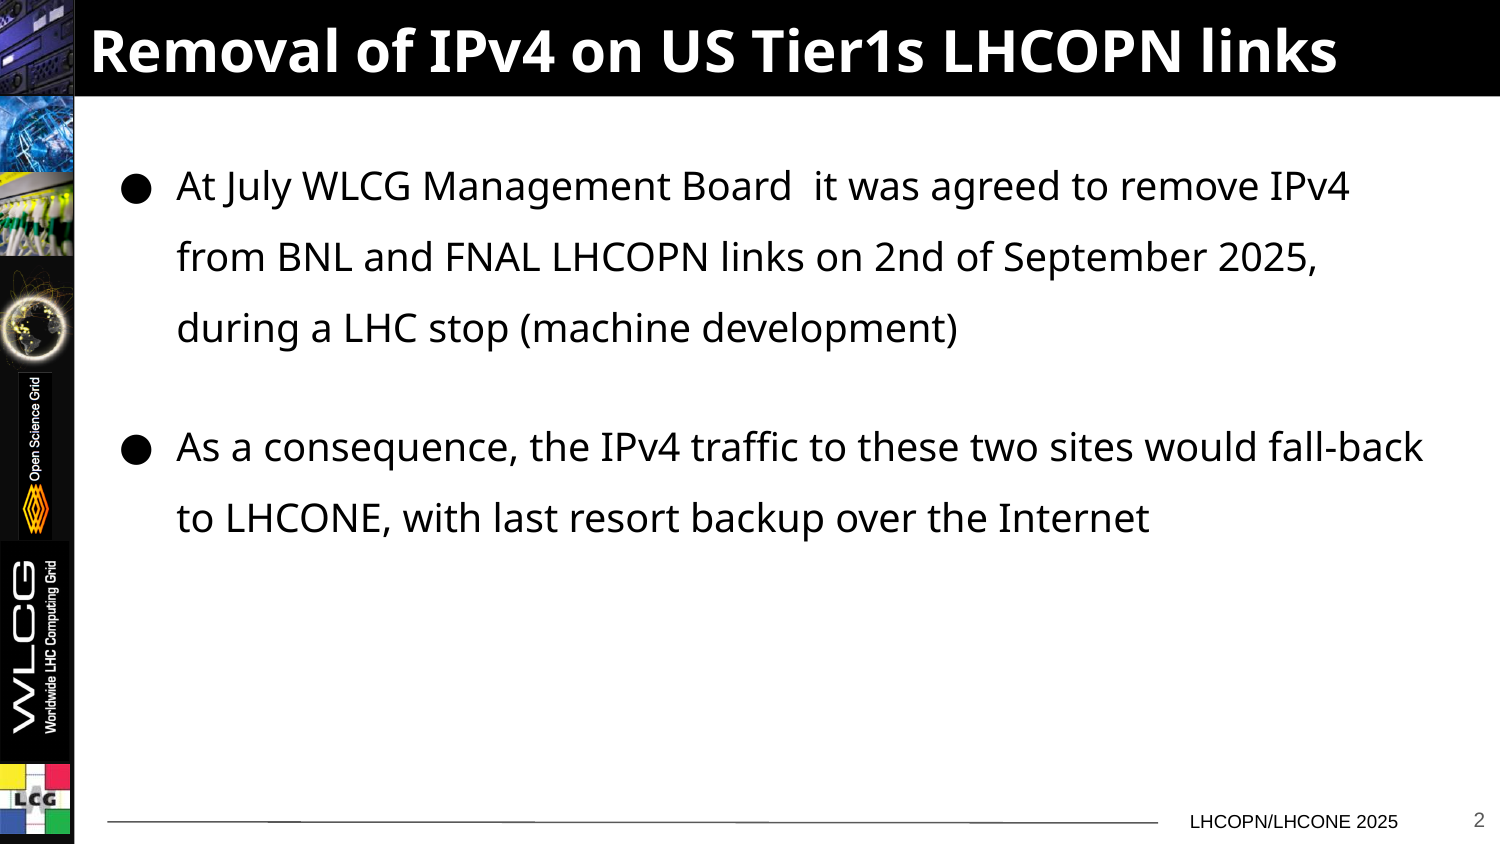

# Removal of IPv4 on US Tier1s LHCOPN links
At July WLCG Management Board it was agreed to remove IPv4 from BNL and FNAL LHCOPN links on 2nd of September 2025, during a LHC stop (machine development)
As a consequence, the IPv4 traffic to these two sites would fall-back to LHCONE, with last resort backup over the Internet